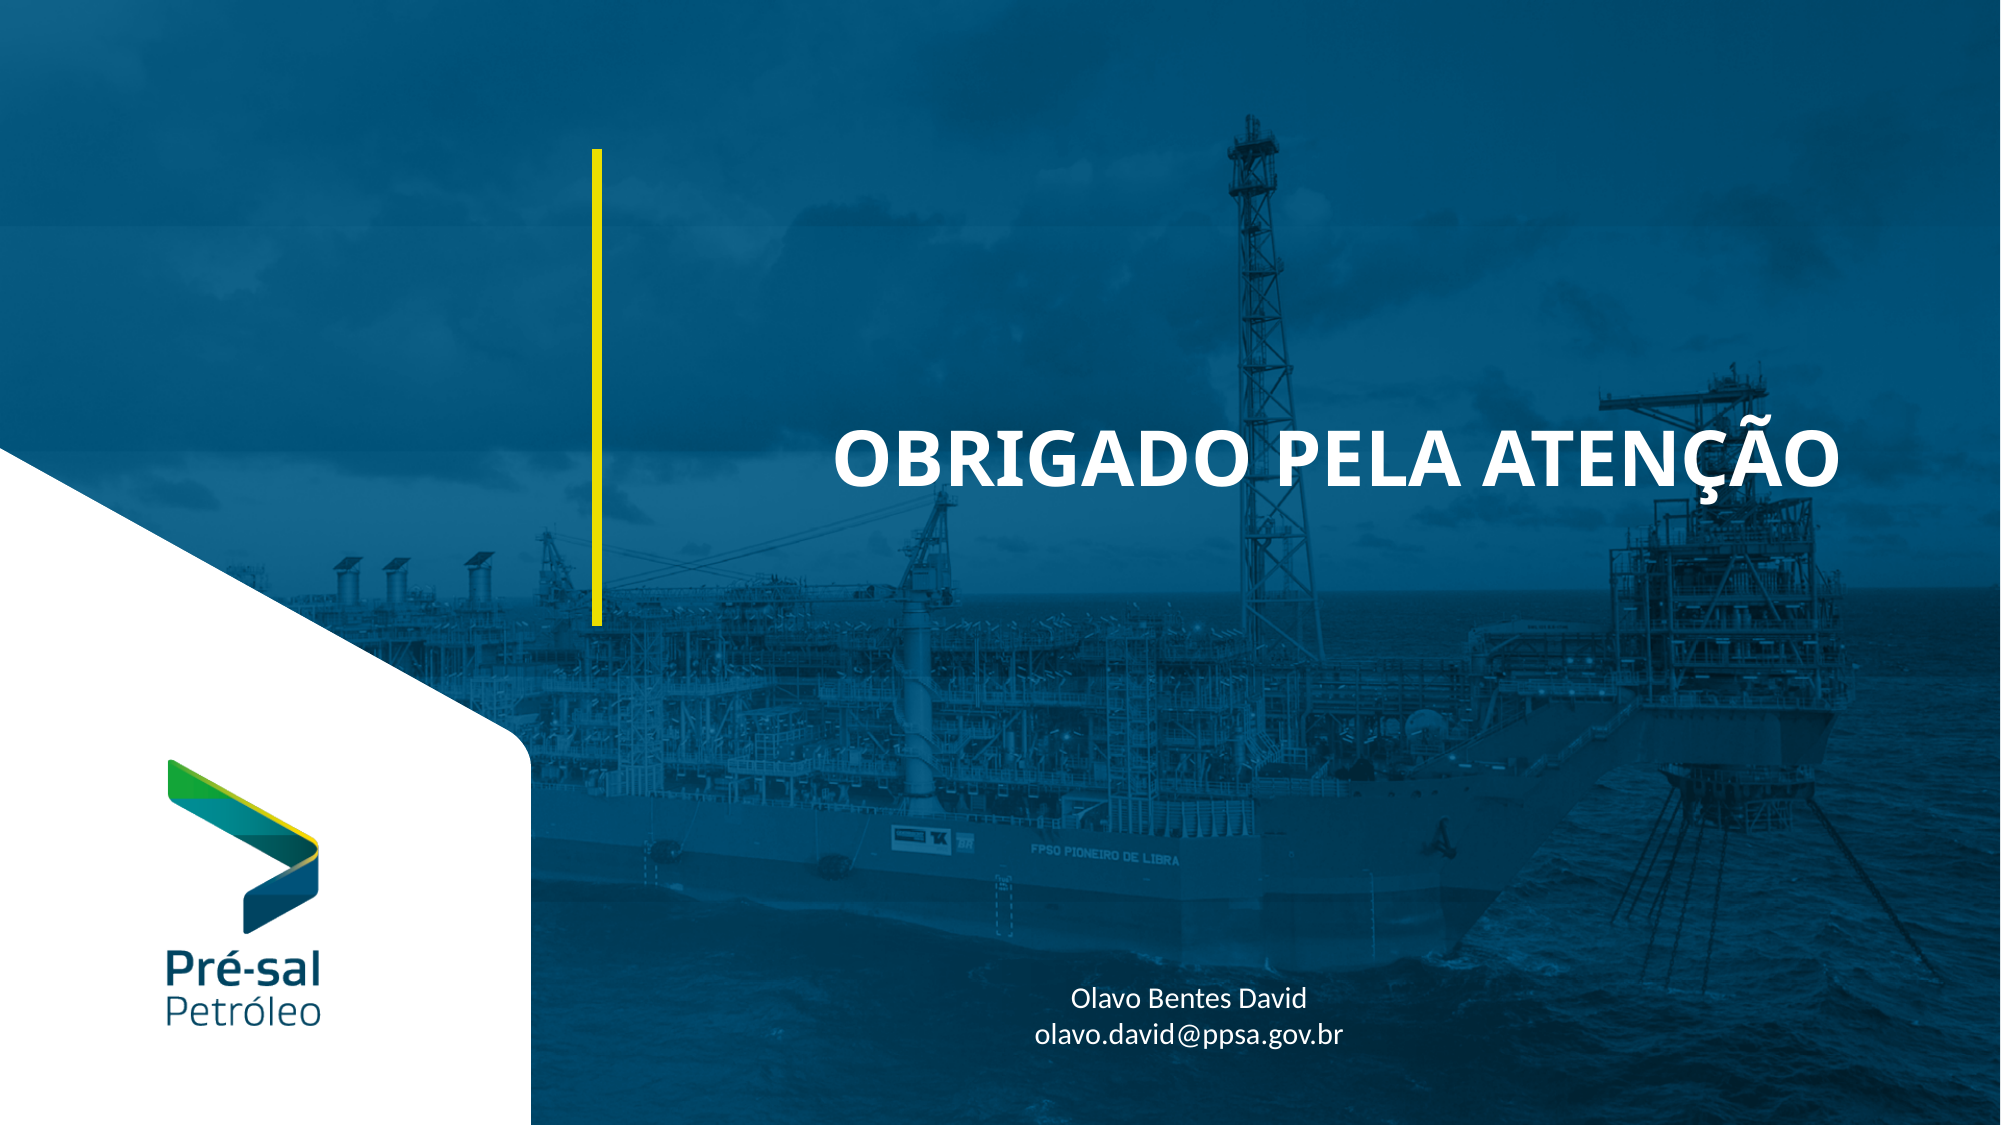

# OBRIGADO PELA ATENÇÃO
Olavo Bentes David
olavo.david@ppsa.gov.br